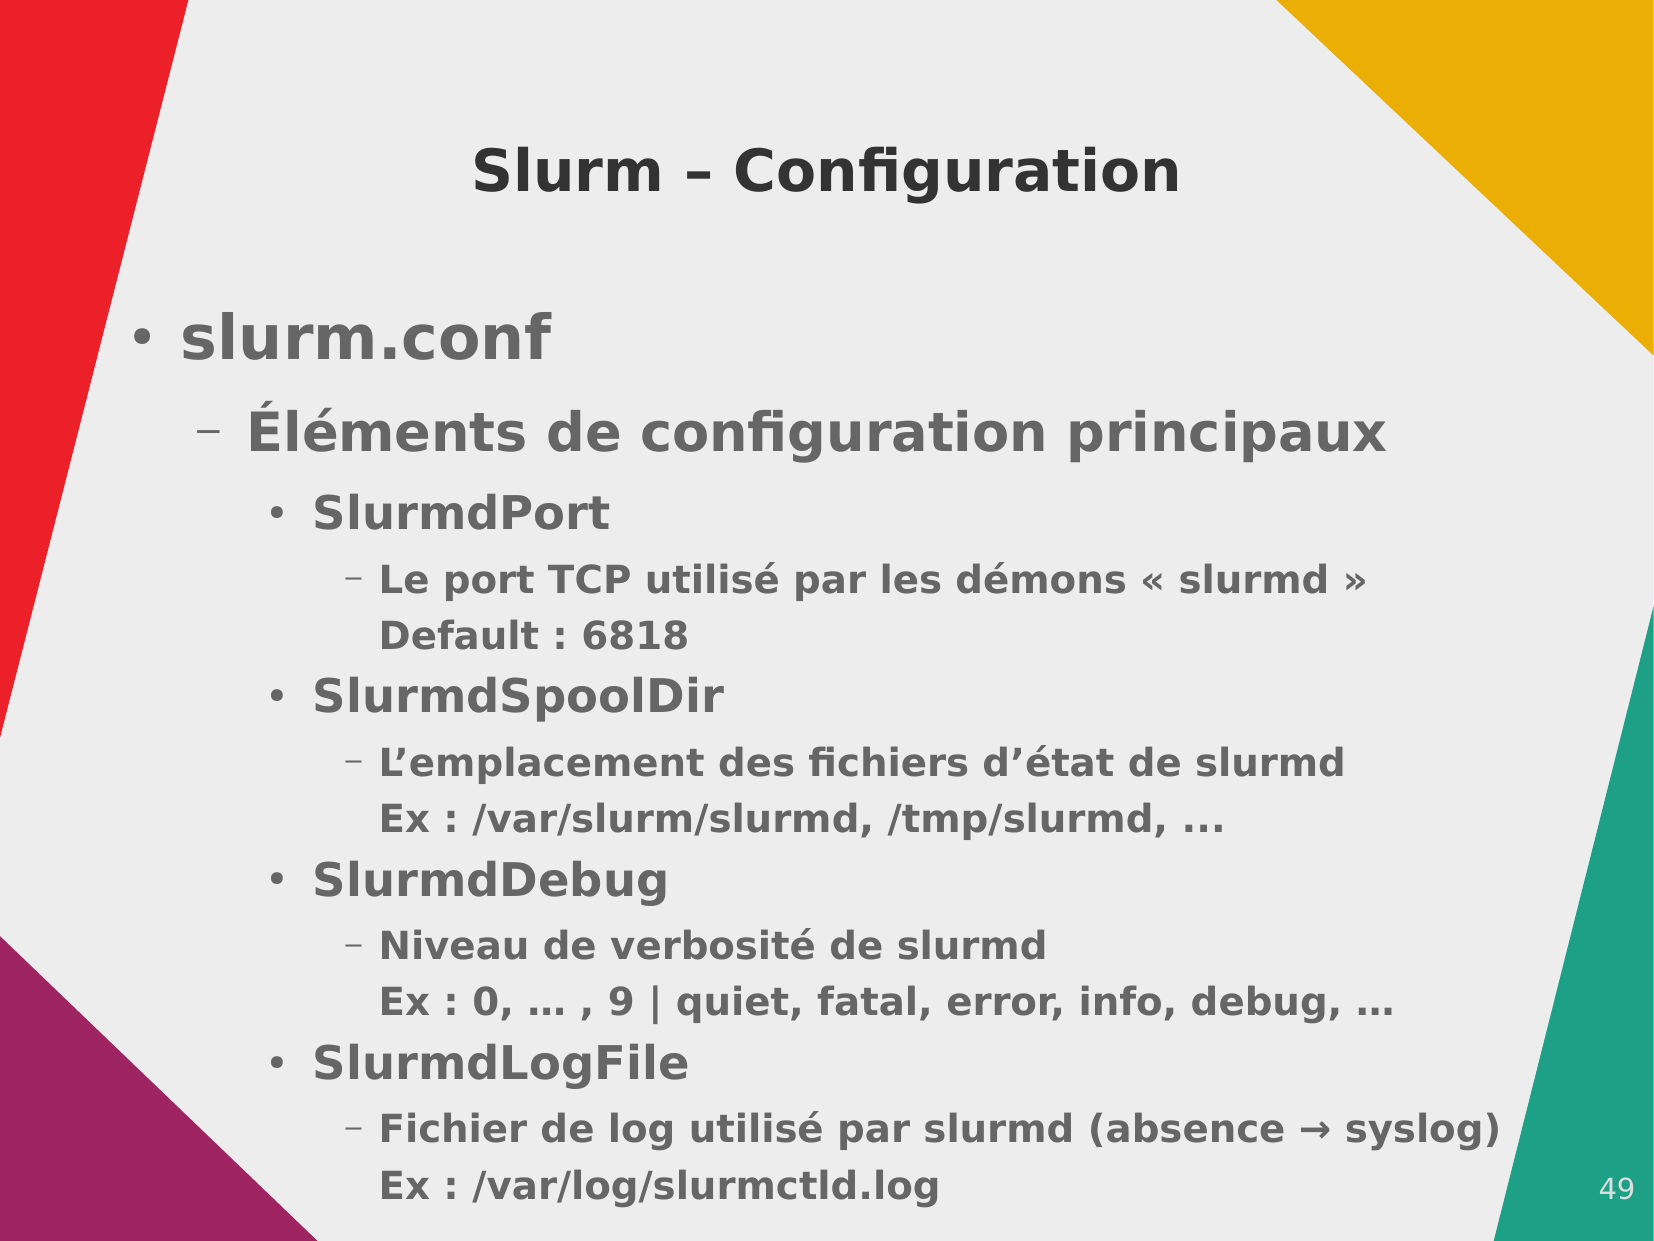

# Slurm – Configuration
slurm.conf
Éléments de configuration principaux
SlurmdPort
Le port TCP utilisé par les démons « slurmd »
Default : 6818
SlurmdSpoolDir
L’emplacement des fichiers d’état de slurmd
Ex : /var/slurm/slurmd, /tmp/slurmd, ...
SlurmdDebug
Niveau de verbosité de slurmd
Ex : 0, … , 9 | quiet, fatal, error, info, debug, …
SlurmdLogFile
Fichier de log utilisé par slurmd (absence → syslog)
Ex : /var/log/slurmctld.log
49